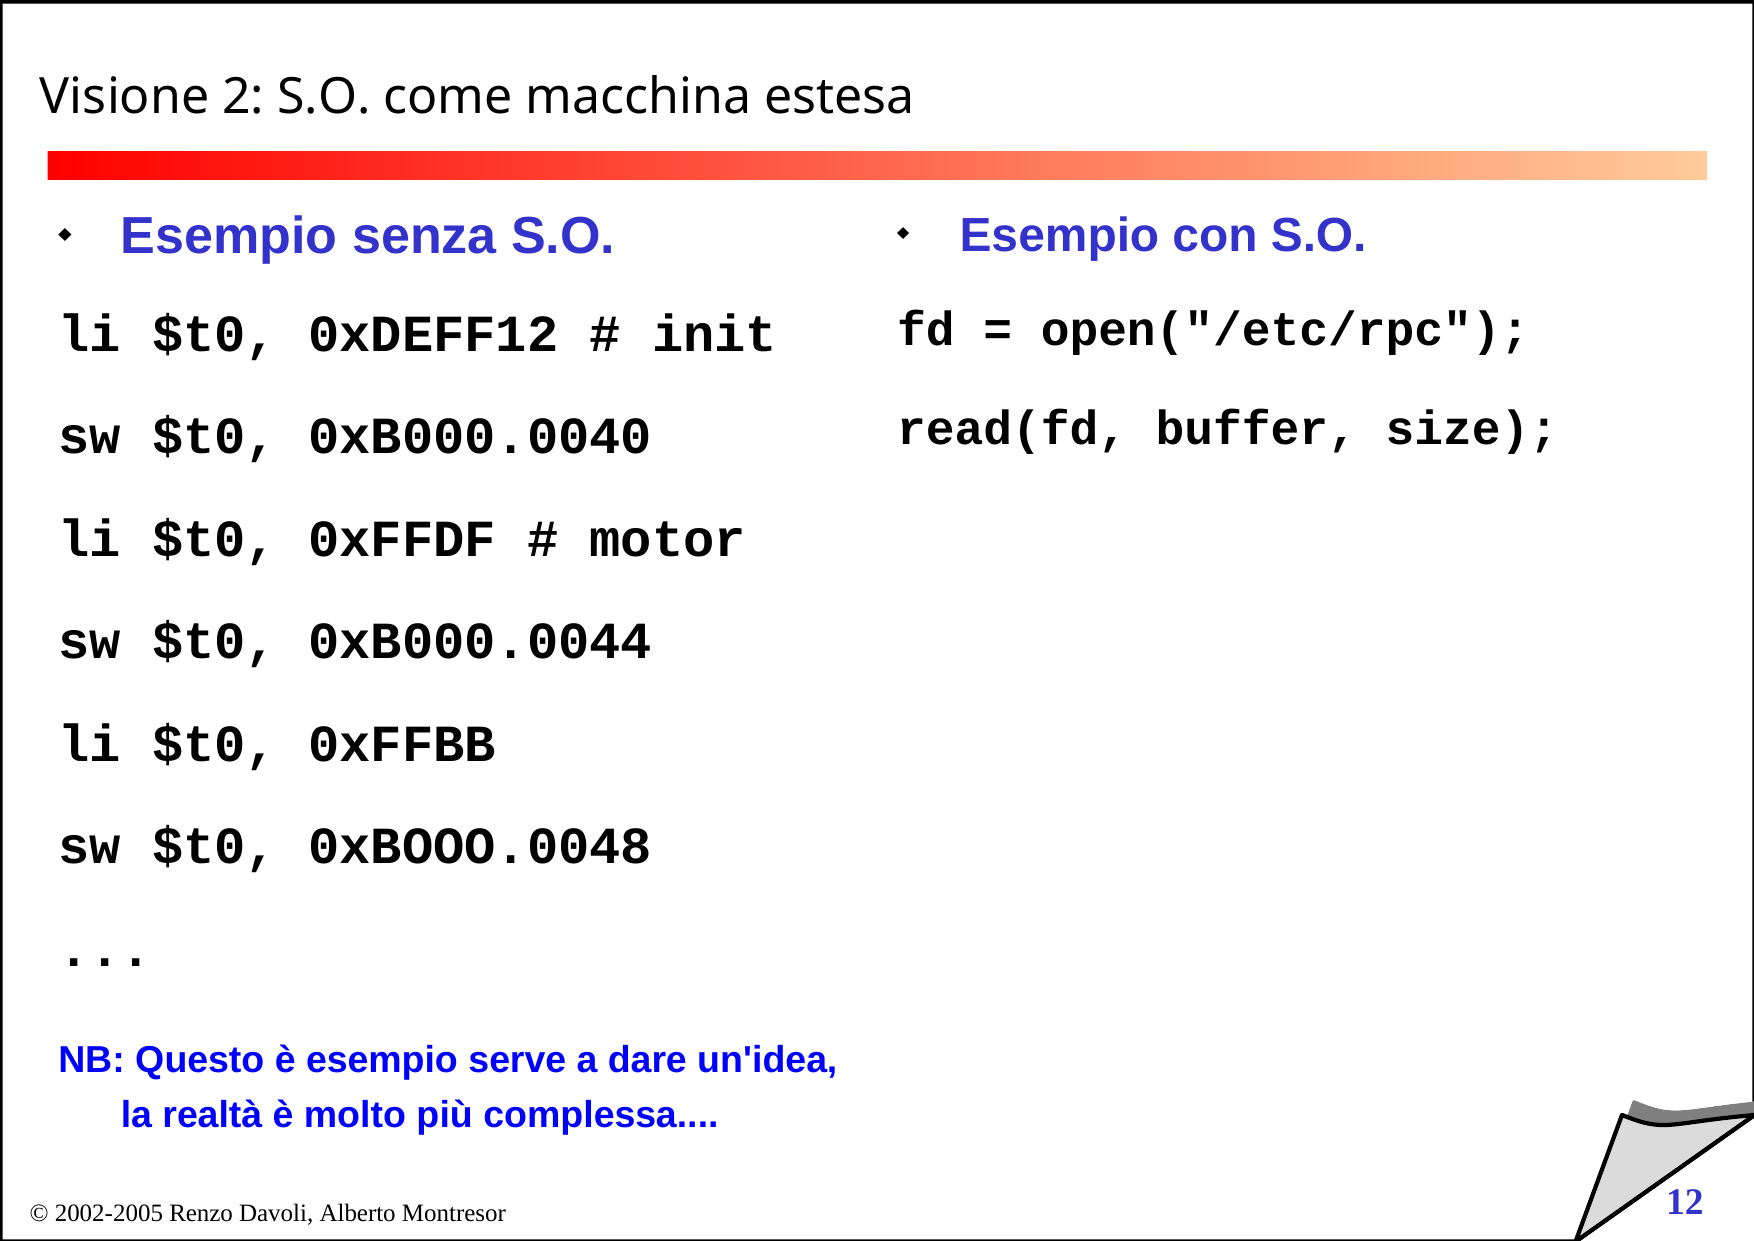

# Visione 2: S.O. come macchina estesa
Esempio senza S.O.
li $t0, 0xDEFF12 # init
sw $t0, 0xB000.0040
li $t0, 0xFFDF # motor
sw $t0, 0xB000.0044
li $t0, 0xFFBB
sw $t0, 0xBOOO.0048
...
NB: Questo è esempio serve a dare un'idea, la realtà è molto più complessa....
Esempio con S.O.
fd = open("/etc/rpc");
read(fd, buffer, size);